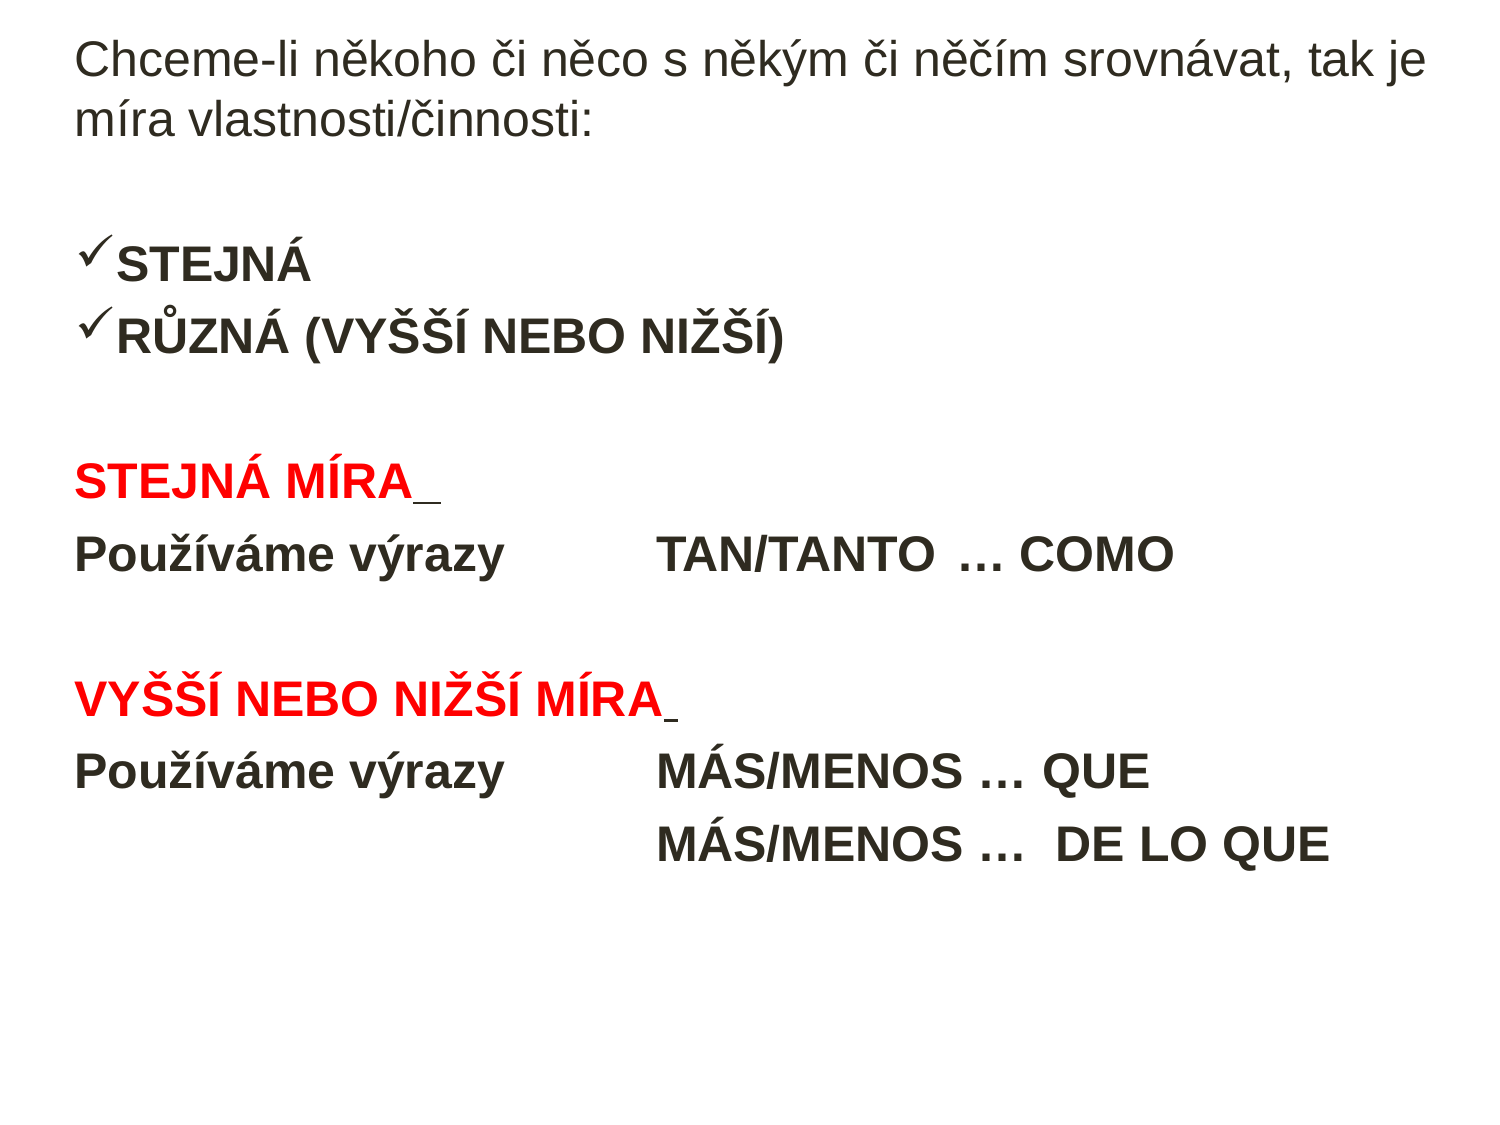

# Chceme-li někoho či něco s někým či něčím srovnávat, tak je míra vlastnosti/činnosti:
STEJNÁ
RŮZNÁ (VYŠŠÍ NEBO NIŽŠÍ)
STEJNÁ MÍRA
Používáme výrazy		TAN/TANTO	… COMO
VYŠŠÍ NEBO NIŽŠÍ MÍRA
Používáme výrazy		MÁS/MENOS … QUE
				MÁS/MENOS … DE LO QUE